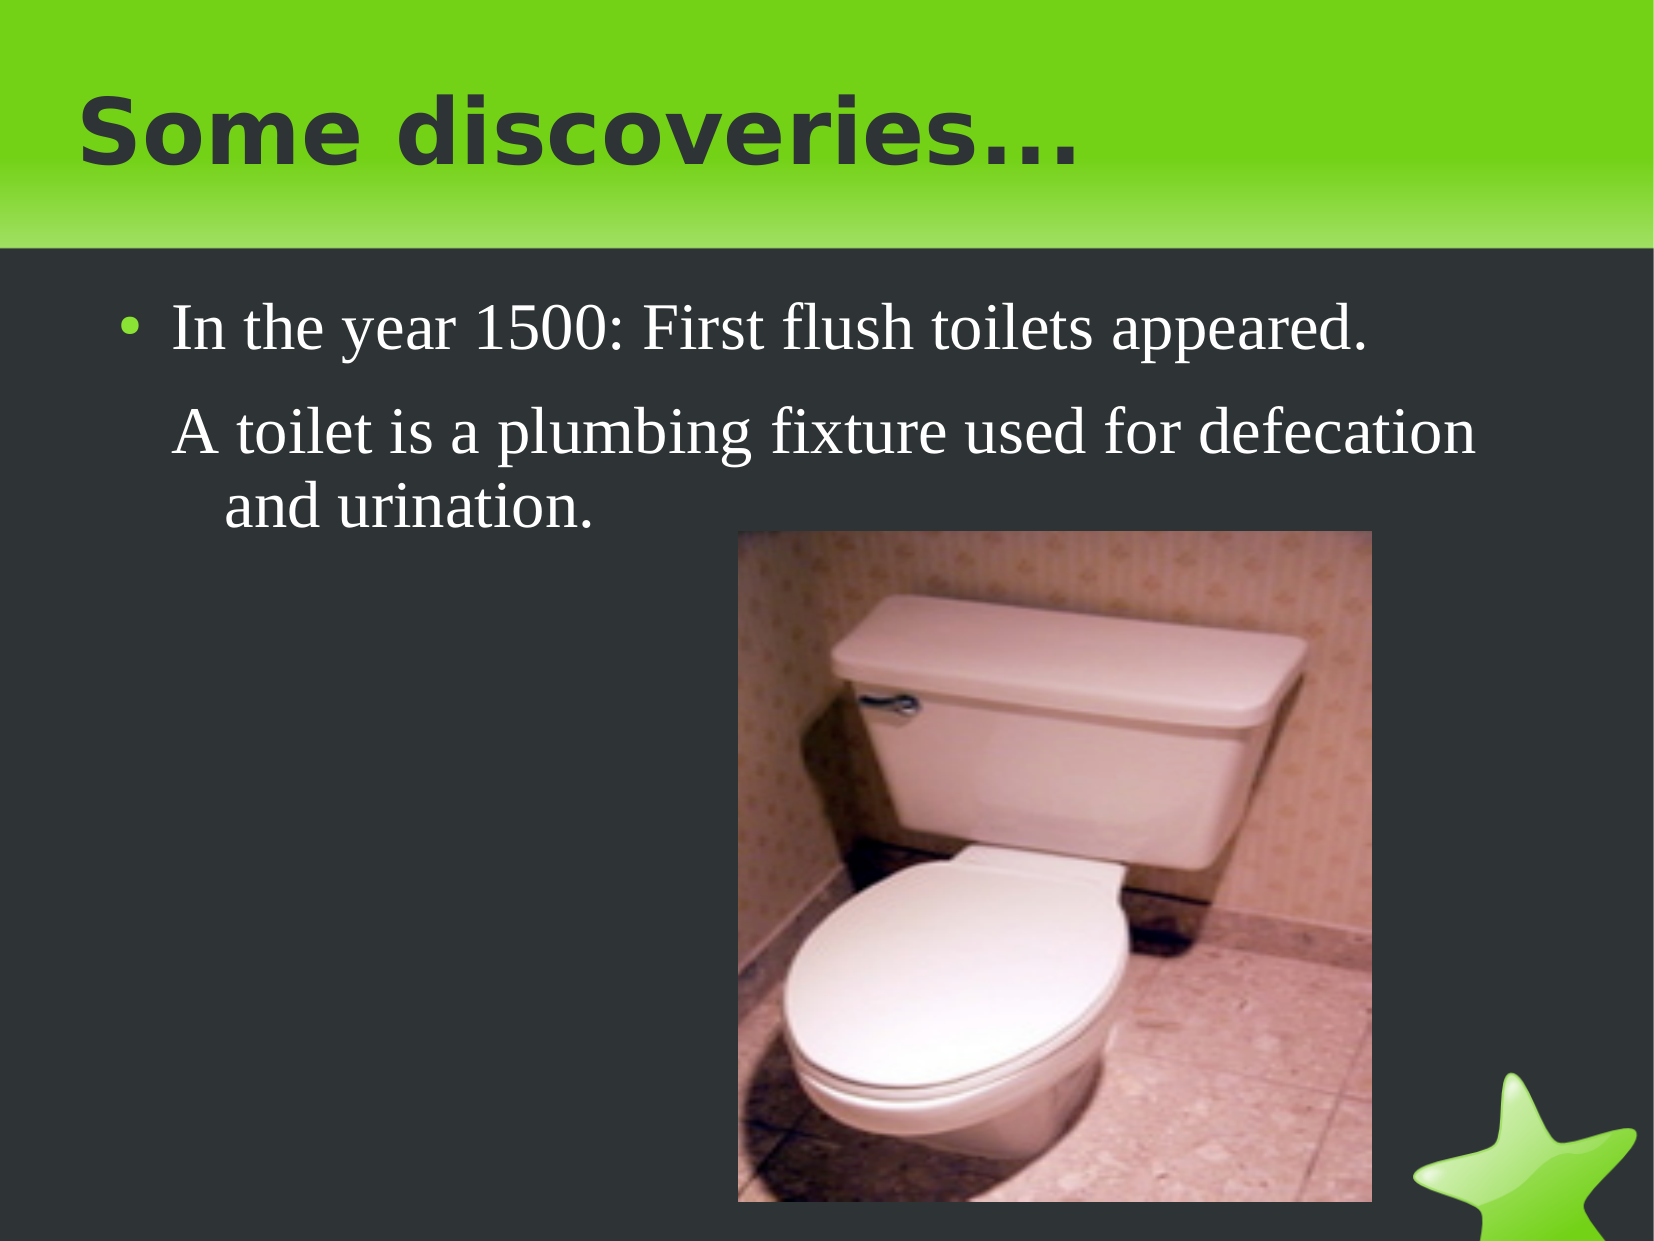

# Some discoveries...
In the year 1500: First flush toilets appeared.
A toilet is a plumbing fixture used for defecation and urination.